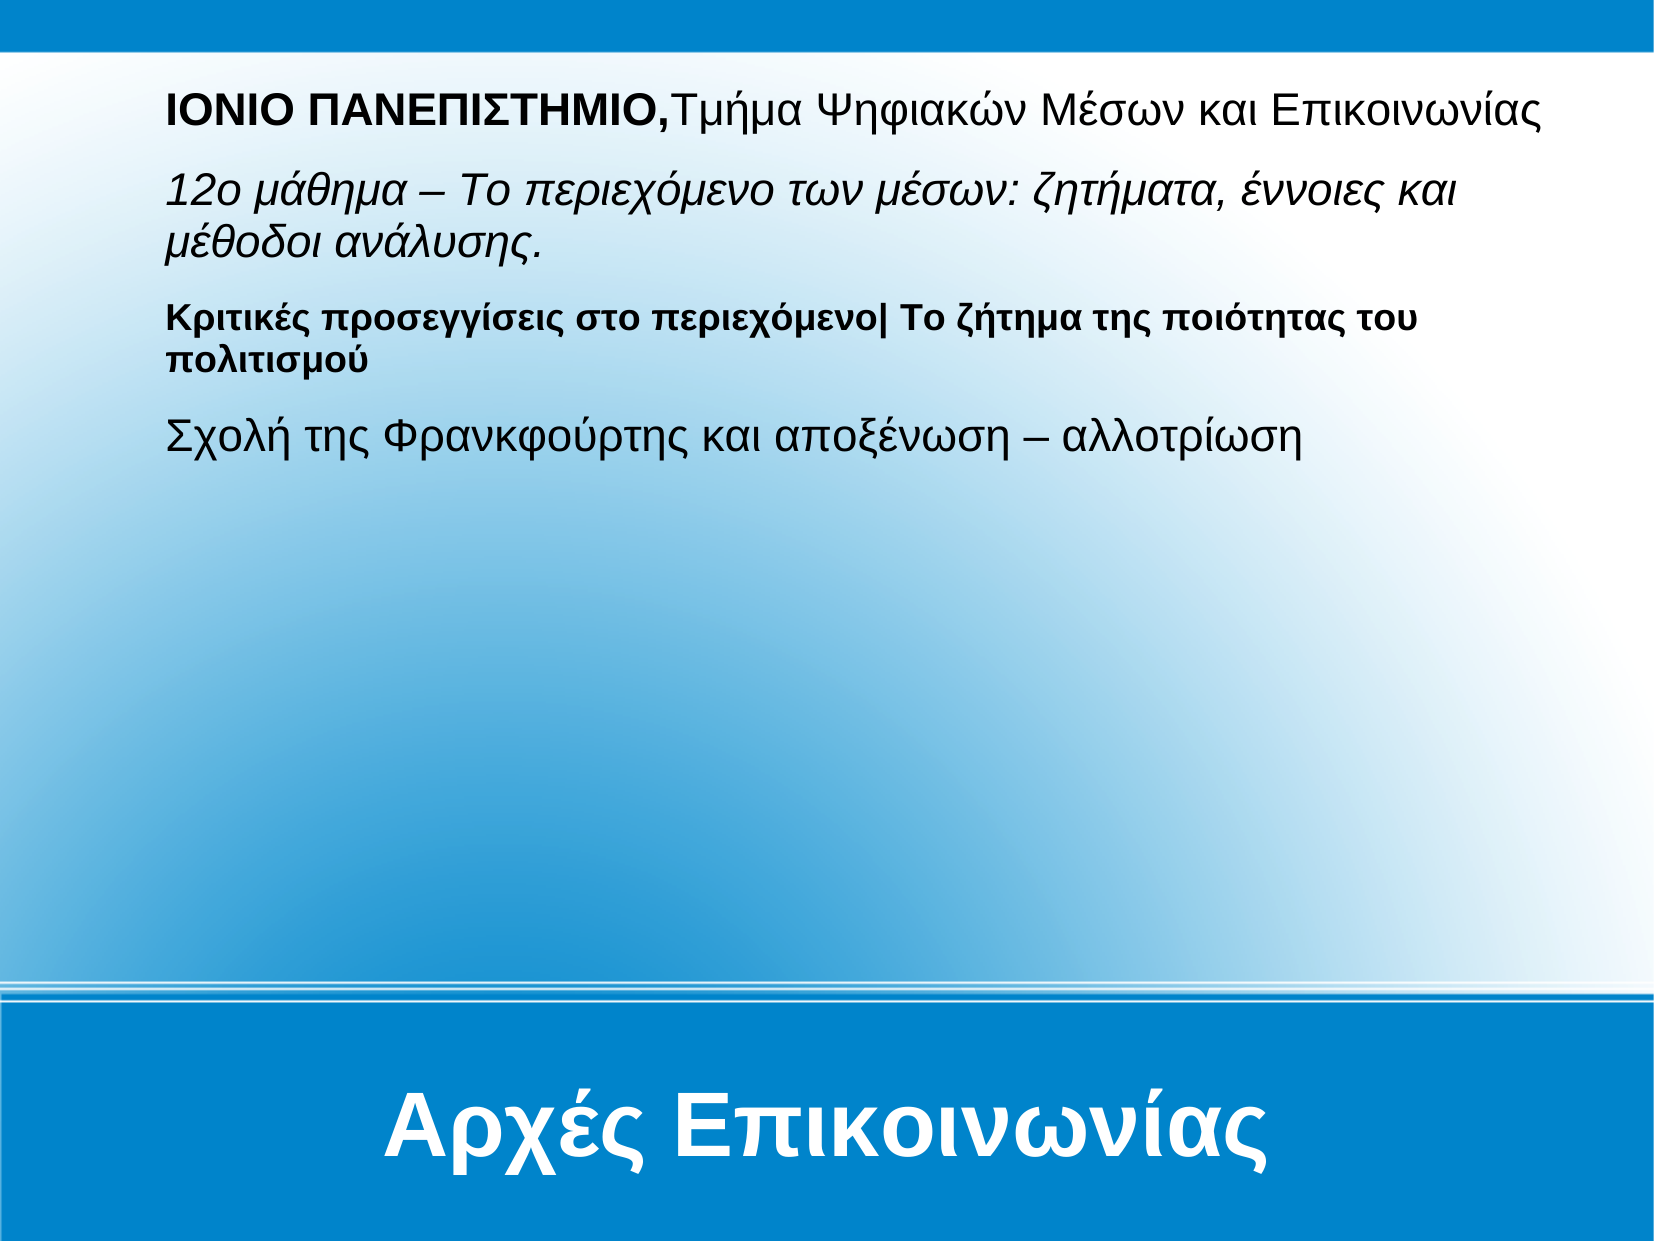

ΙΟΝΙΟ ΠΑΝΕΠΙΣΤΗΜΙΟ,Τμήμα Ψηφιακών Μέσων και Επικοινωνίας
12ο μάθημα – Το περιεχόμενο των μέσων: ζητήματα, έννοιες και μέθοδοι ανάλυσης.
Κριτικές προσεγγίσεις στο περιεχόμενο| Το ζήτημα της ποιότητας του πολιτισμού
Σχολή της Φρανκφούρτης και αποξένωση – αλλοτρίωση
# Αρχές Επικοινωνίας